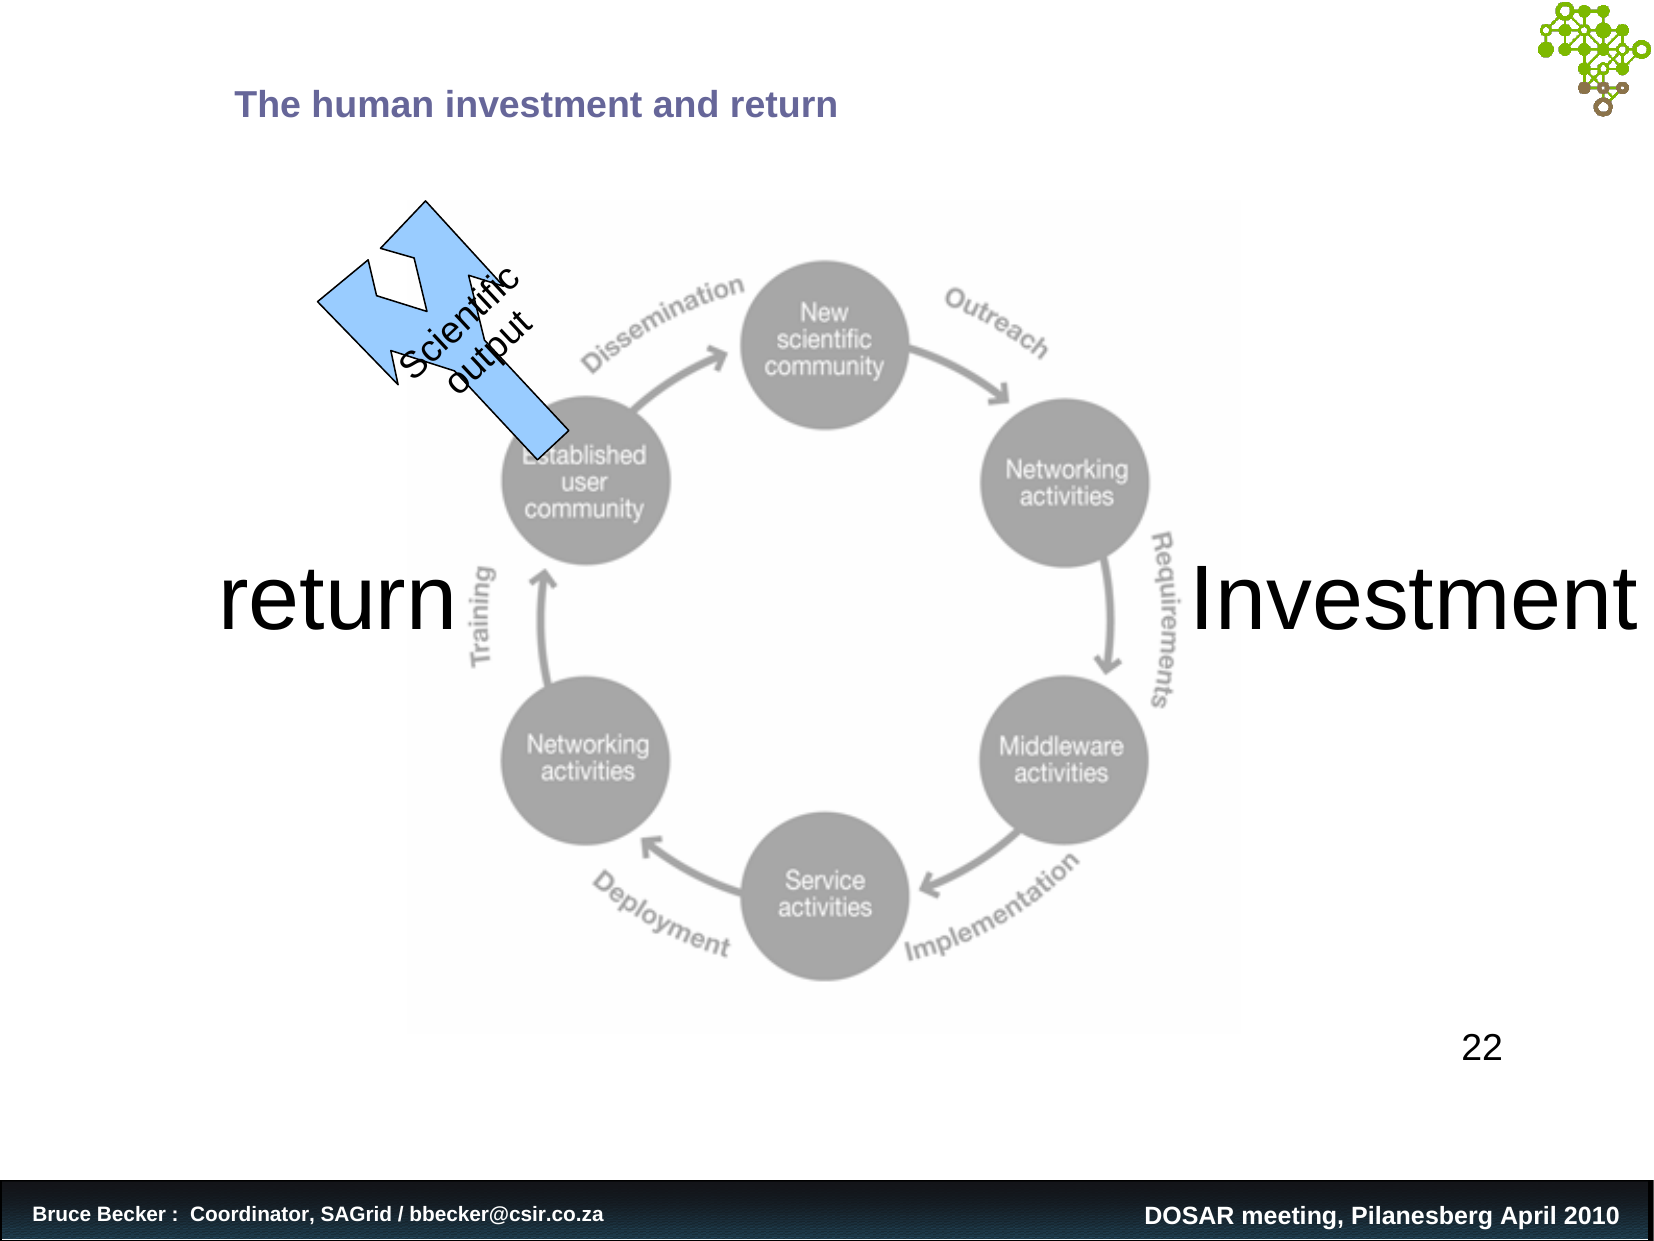

# The human investment and return
Scientific
output
return
Investment
22